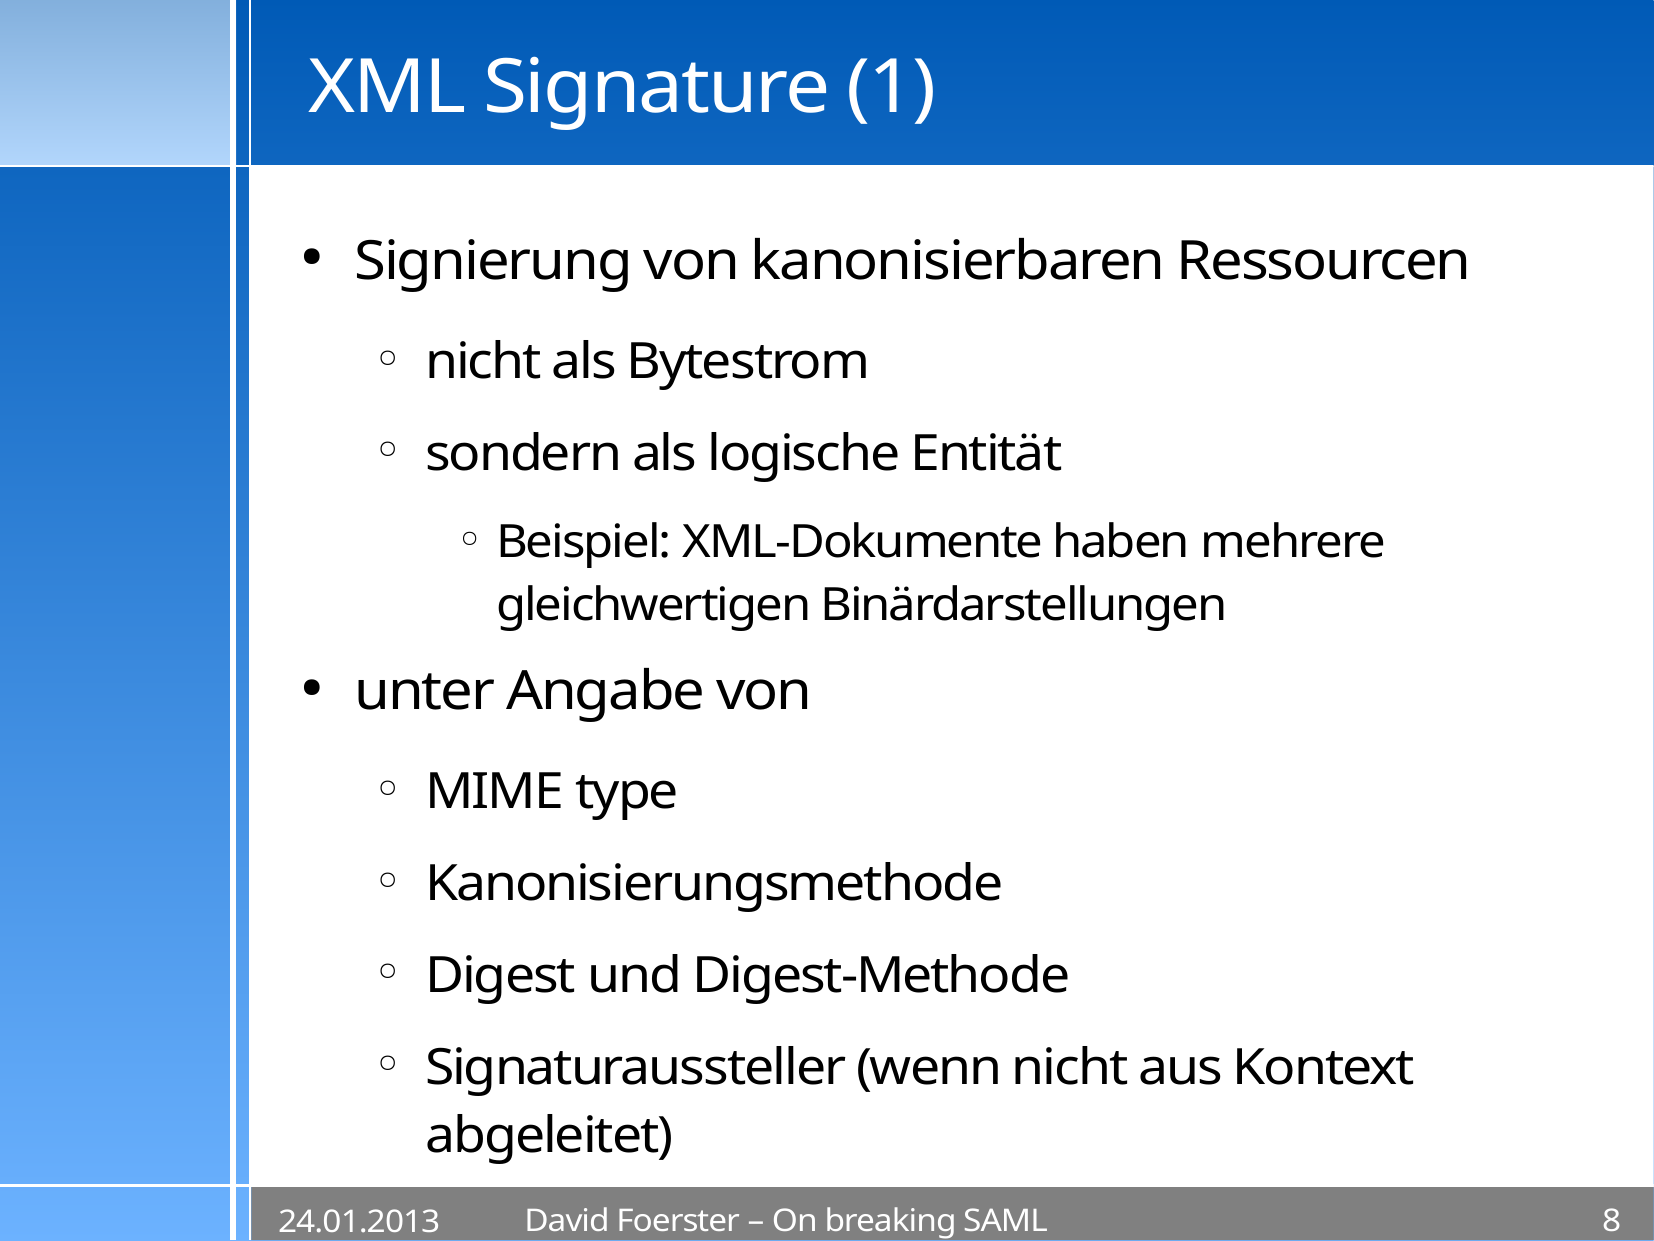

# XML Signature (1)
Signierung von kanonisierbaren Ressourcen
nicht als Bytestrom
sondern als logische Entität
Beispiel: XML-Dokumente haben mehrere gleichwertigen Binärdarstellungen
unter Angabe von
MIME type
Kanonisierungsmethode
Digest und Digest-Methode
Signaturaussteller (wenn nicht aus Kontext abgeleitet)